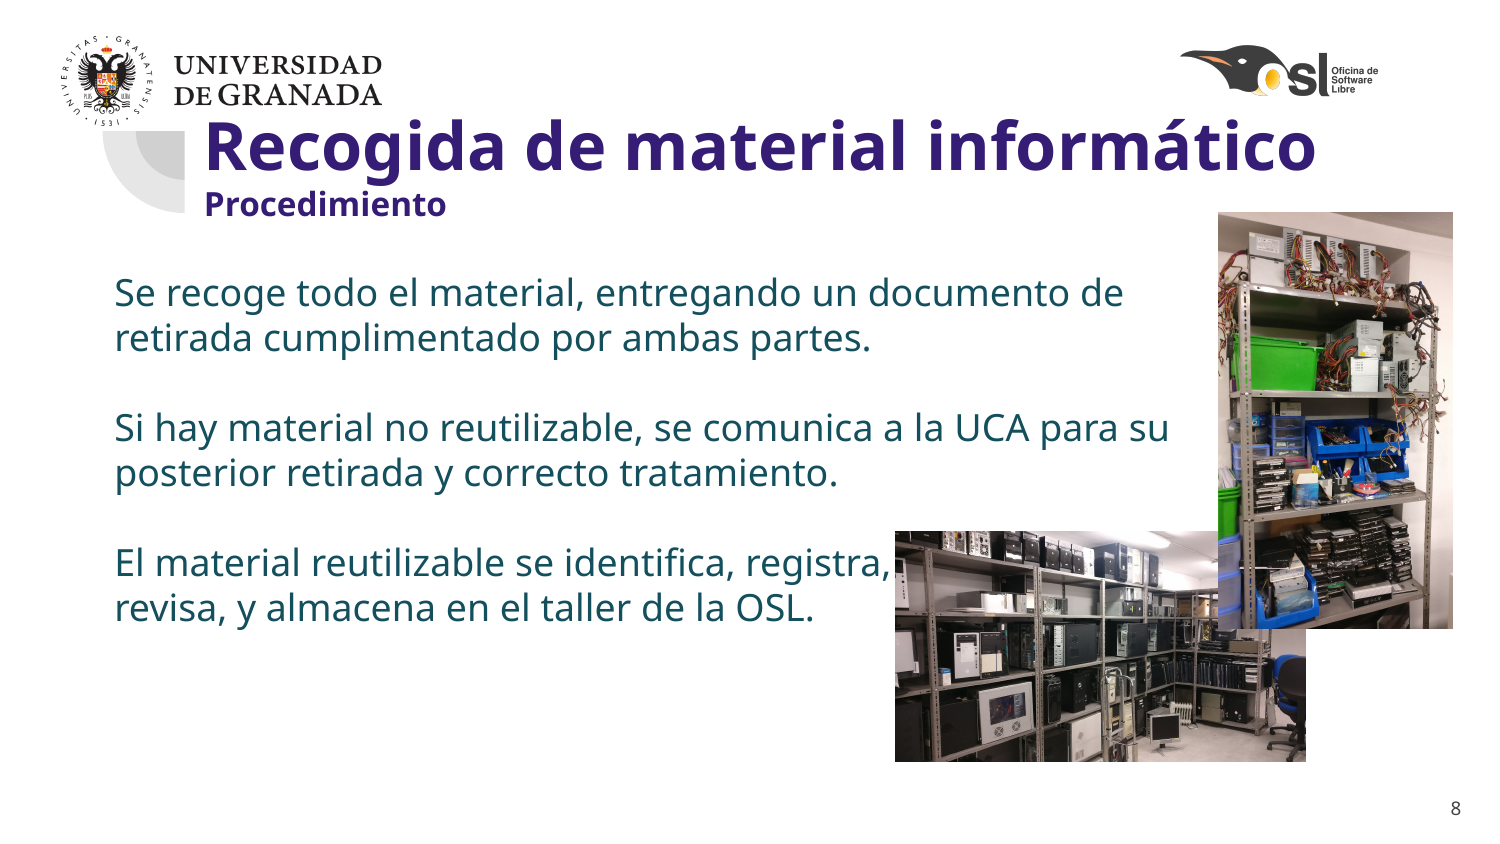

# Recogida de material informático Procedimiento
Se recoge todo el material, entregando un documento de retirada cumplimentado por ambas partes.
Si hay material no reutilizable, se comunica a la UCA para su posterior retirada y correcto tratamiento.
El material reutilizable se identifica, registra,
revisa, y almacena en el taller de la OSL.